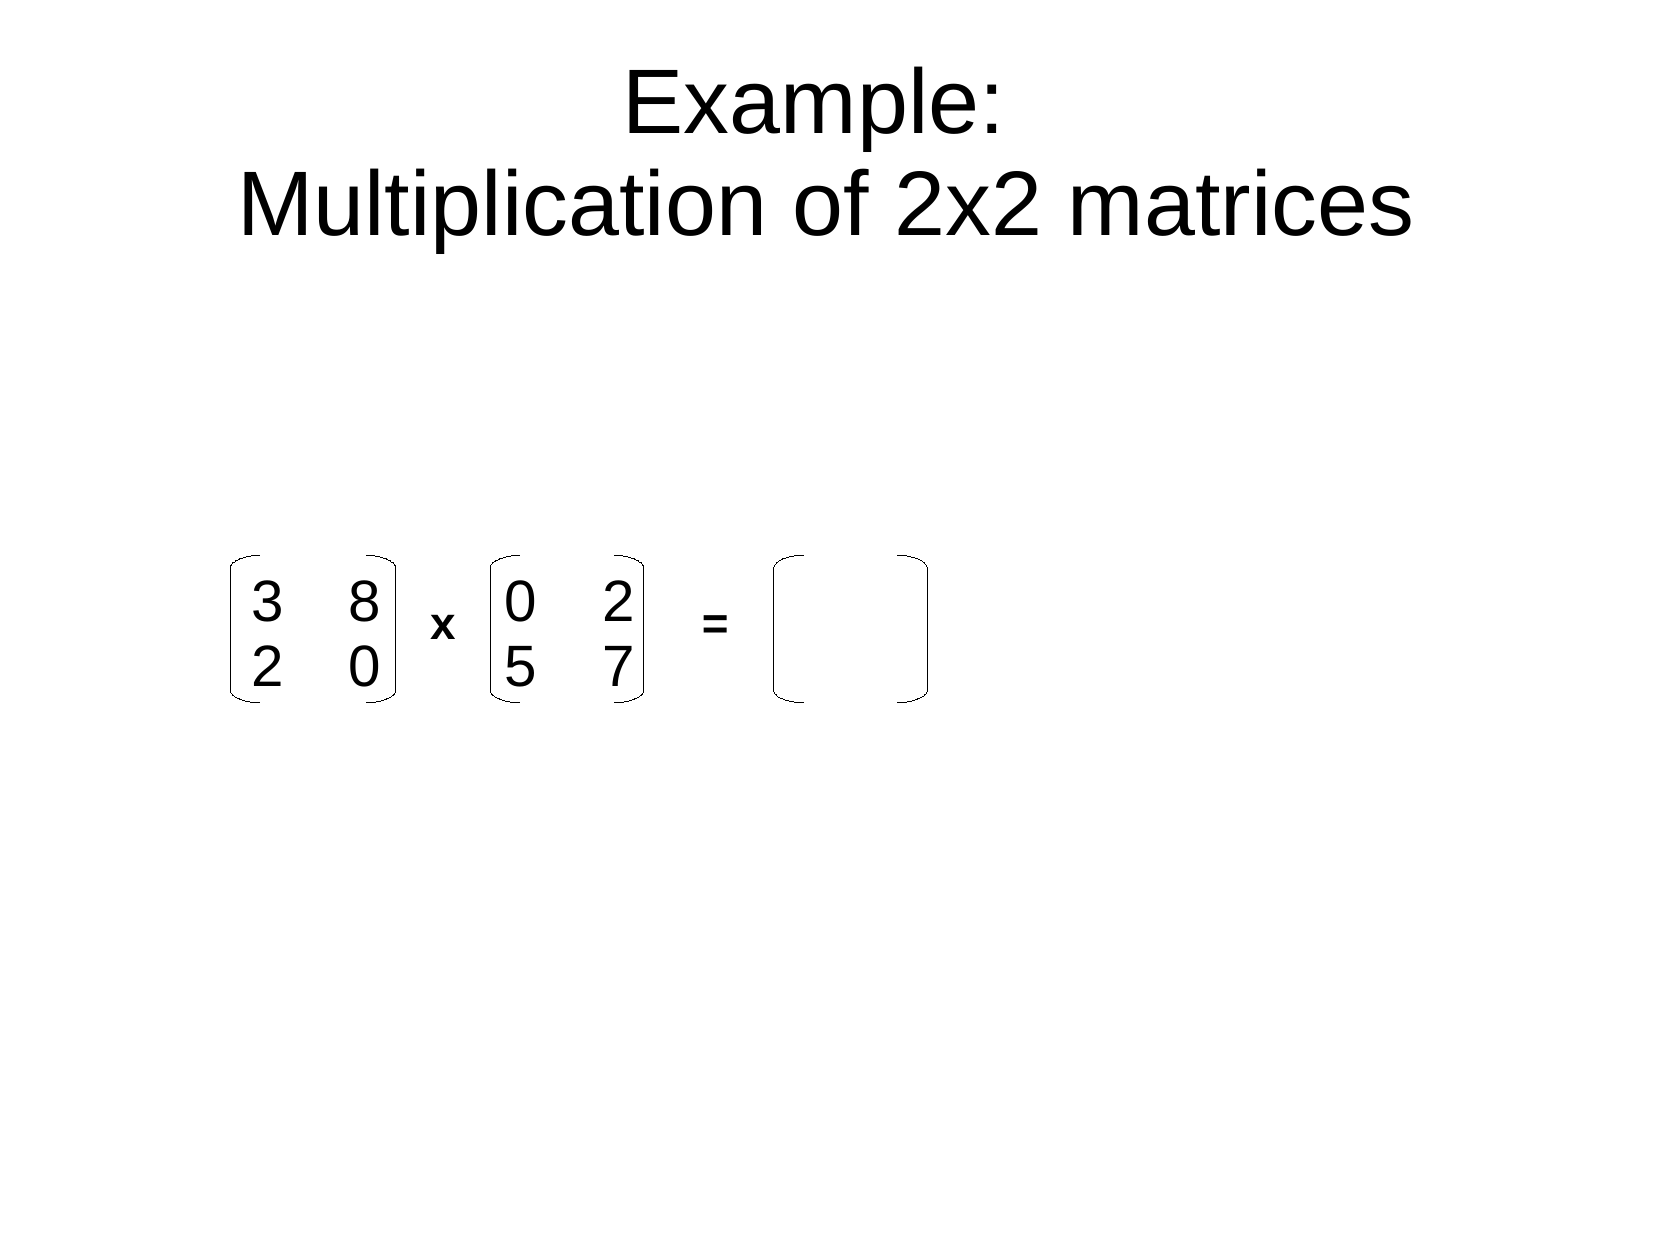

# Example: Multiplication of 2x2 matrices
3 8
2 0
0 2
5 7
x
=